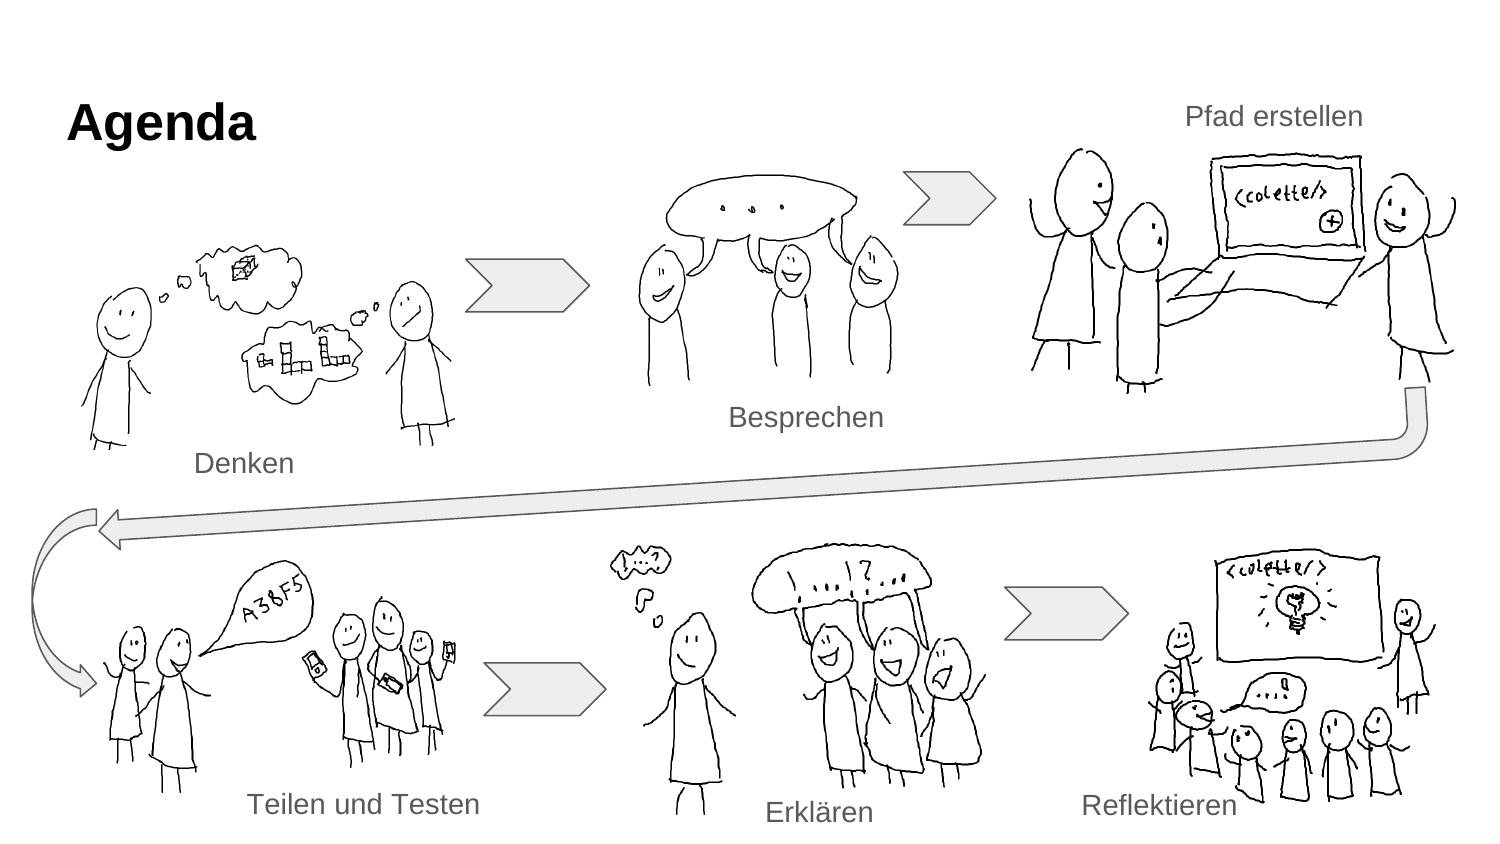

# Agenda
Pfad erstellen
Besprechen
Denken
Teilen und Testen
Reflektieren
Erklären